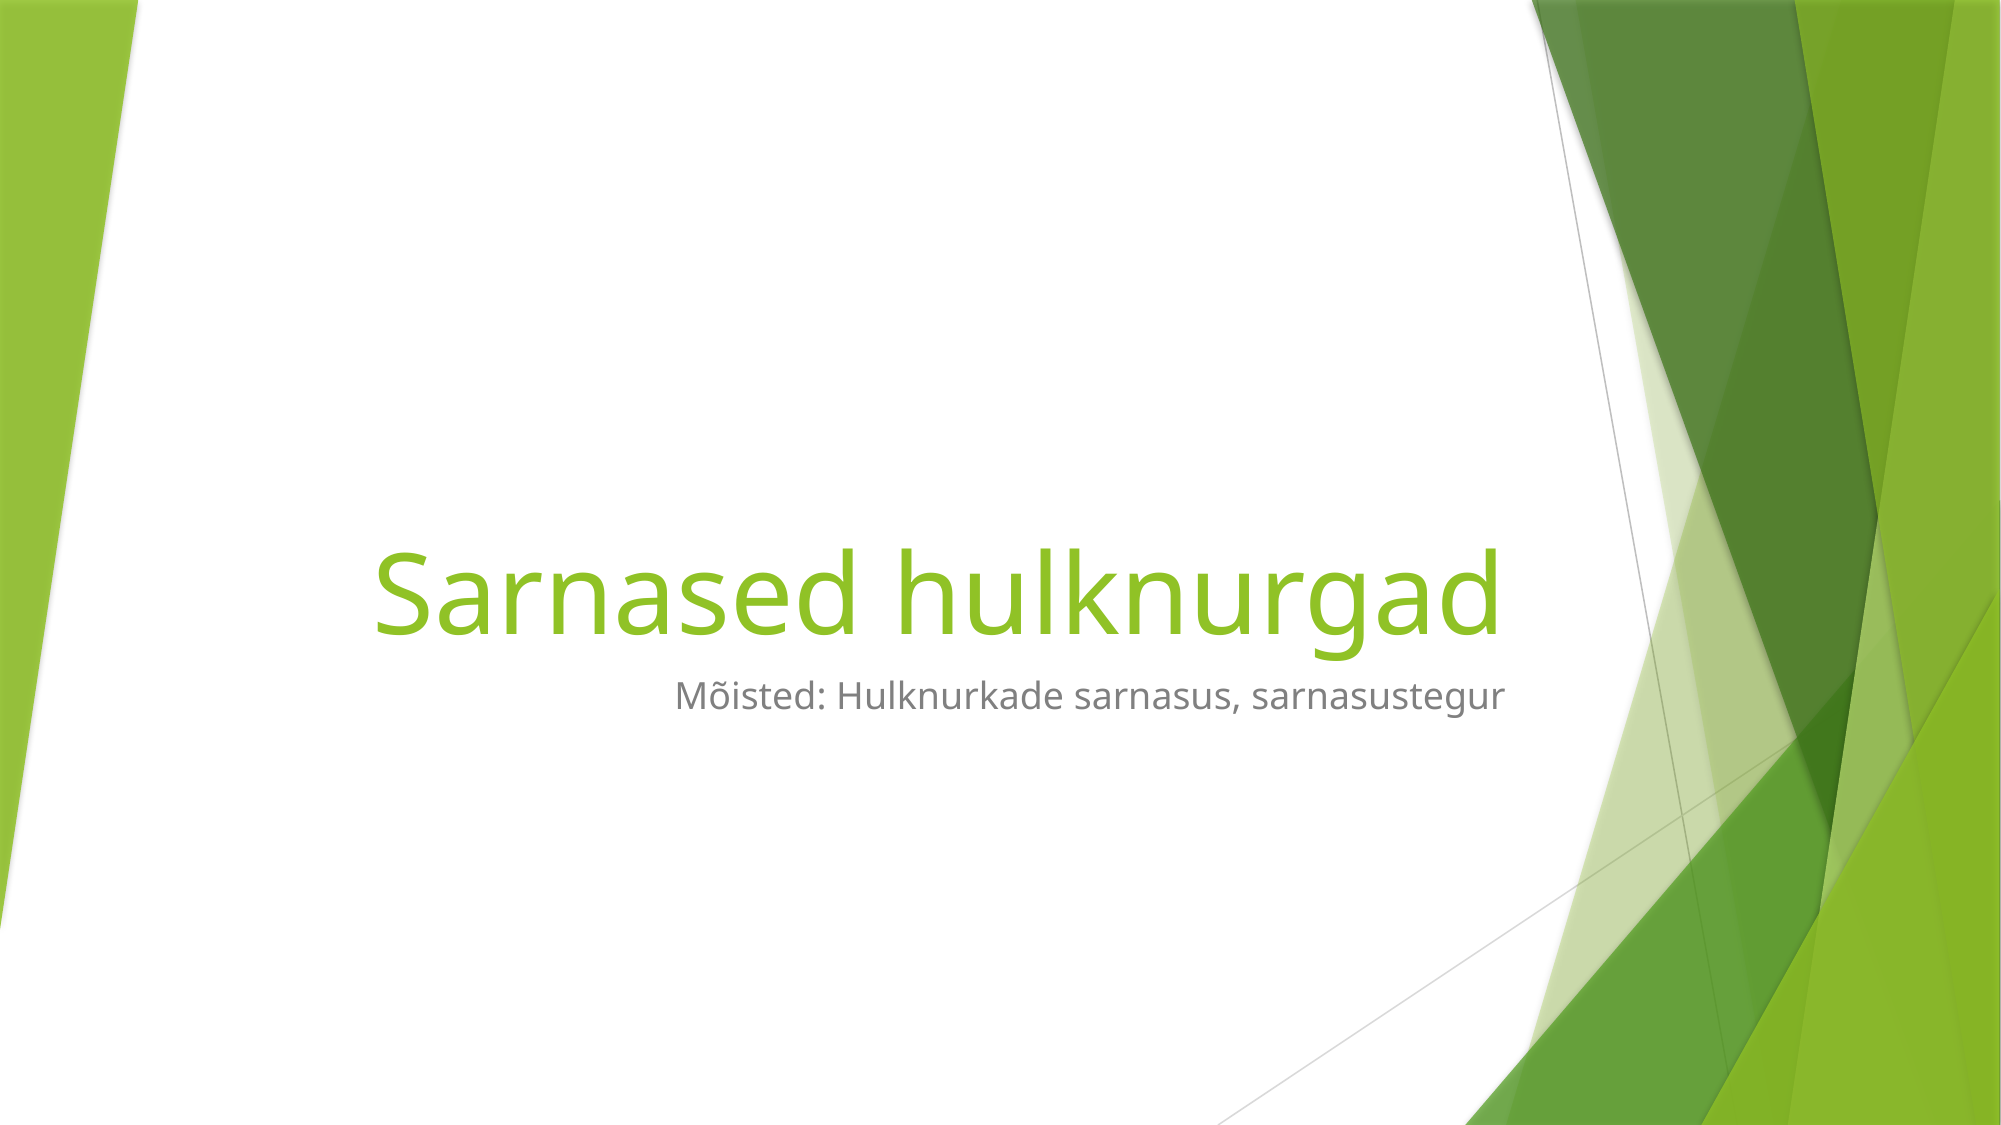

# Sarnased hulknurgad
Mõisted: Hulknurkade sarnasus, sarnasustegur